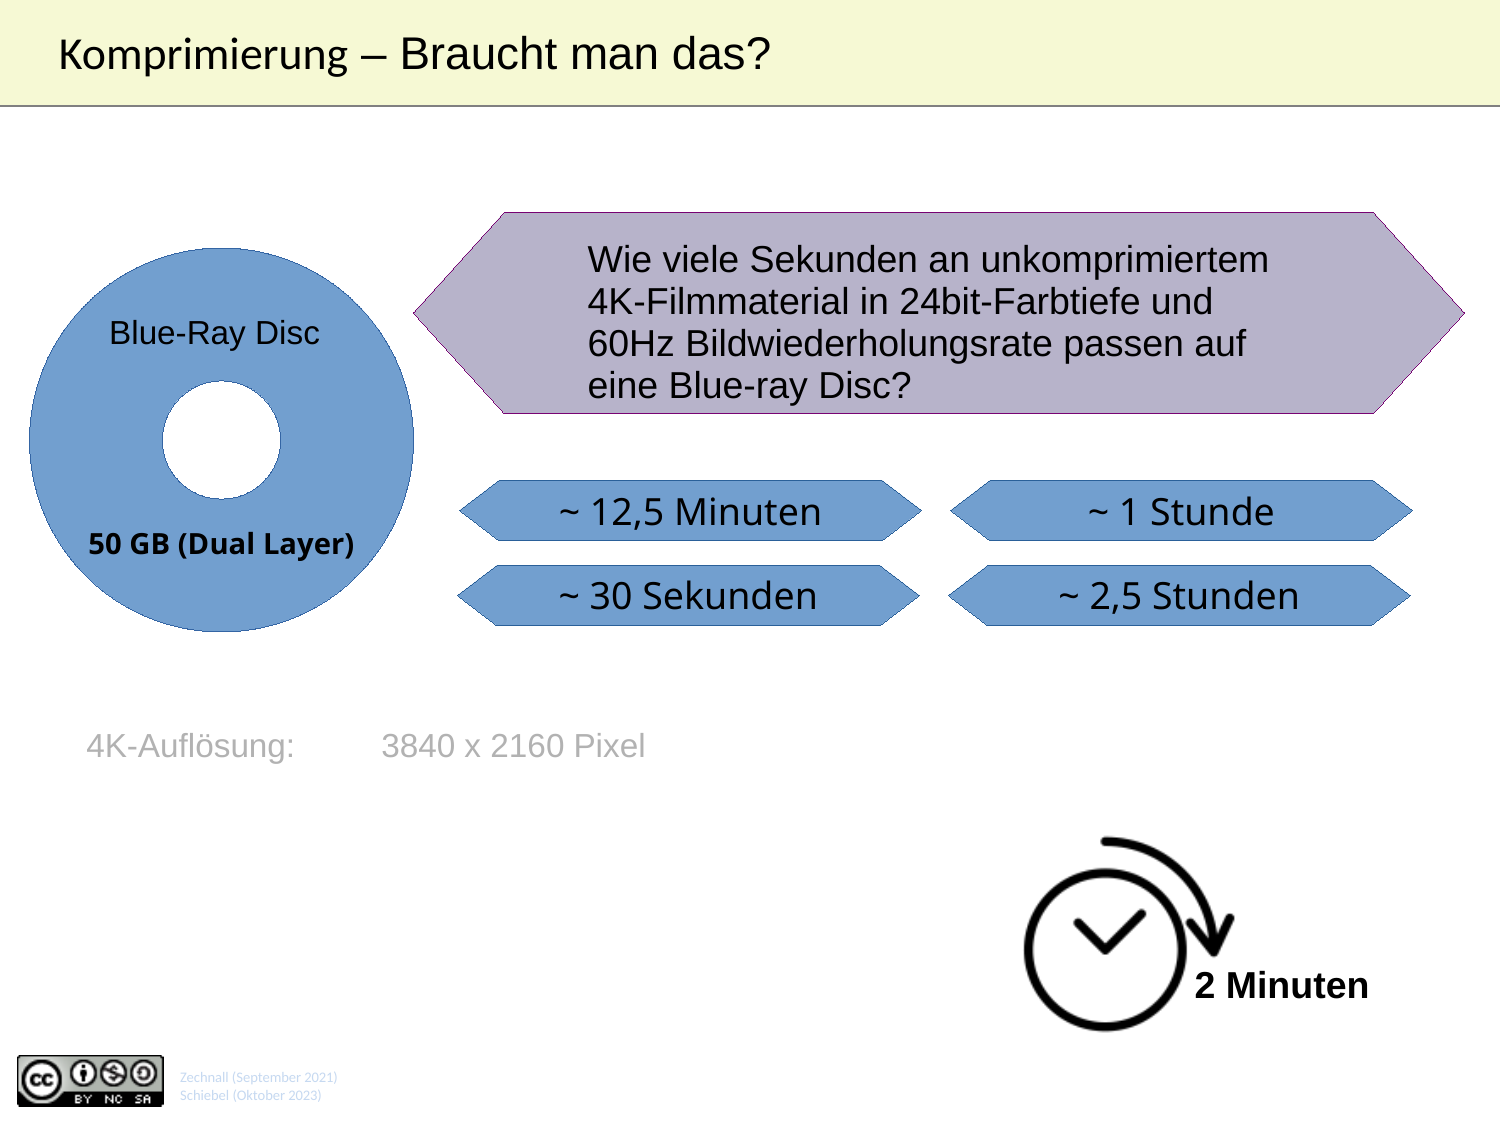

# Komprimierung – Braucht man das?
Wie viele Sekunden an unkomprimiertem 4K-Filmmaterial in 24bit-Farbtiefe und 60Hz Bildwiederholungsrate passen auf eine Blue-ray Disc?
~ 12,5 Minuten
~ 1 Stunde
~ 30 Sekunden
~ 2,5 Stunden
Blue-Ray Disc
50 GB (Dual Layer)
4K-Auflösung: 		3840 x 2160 Pixel
2 Minuten